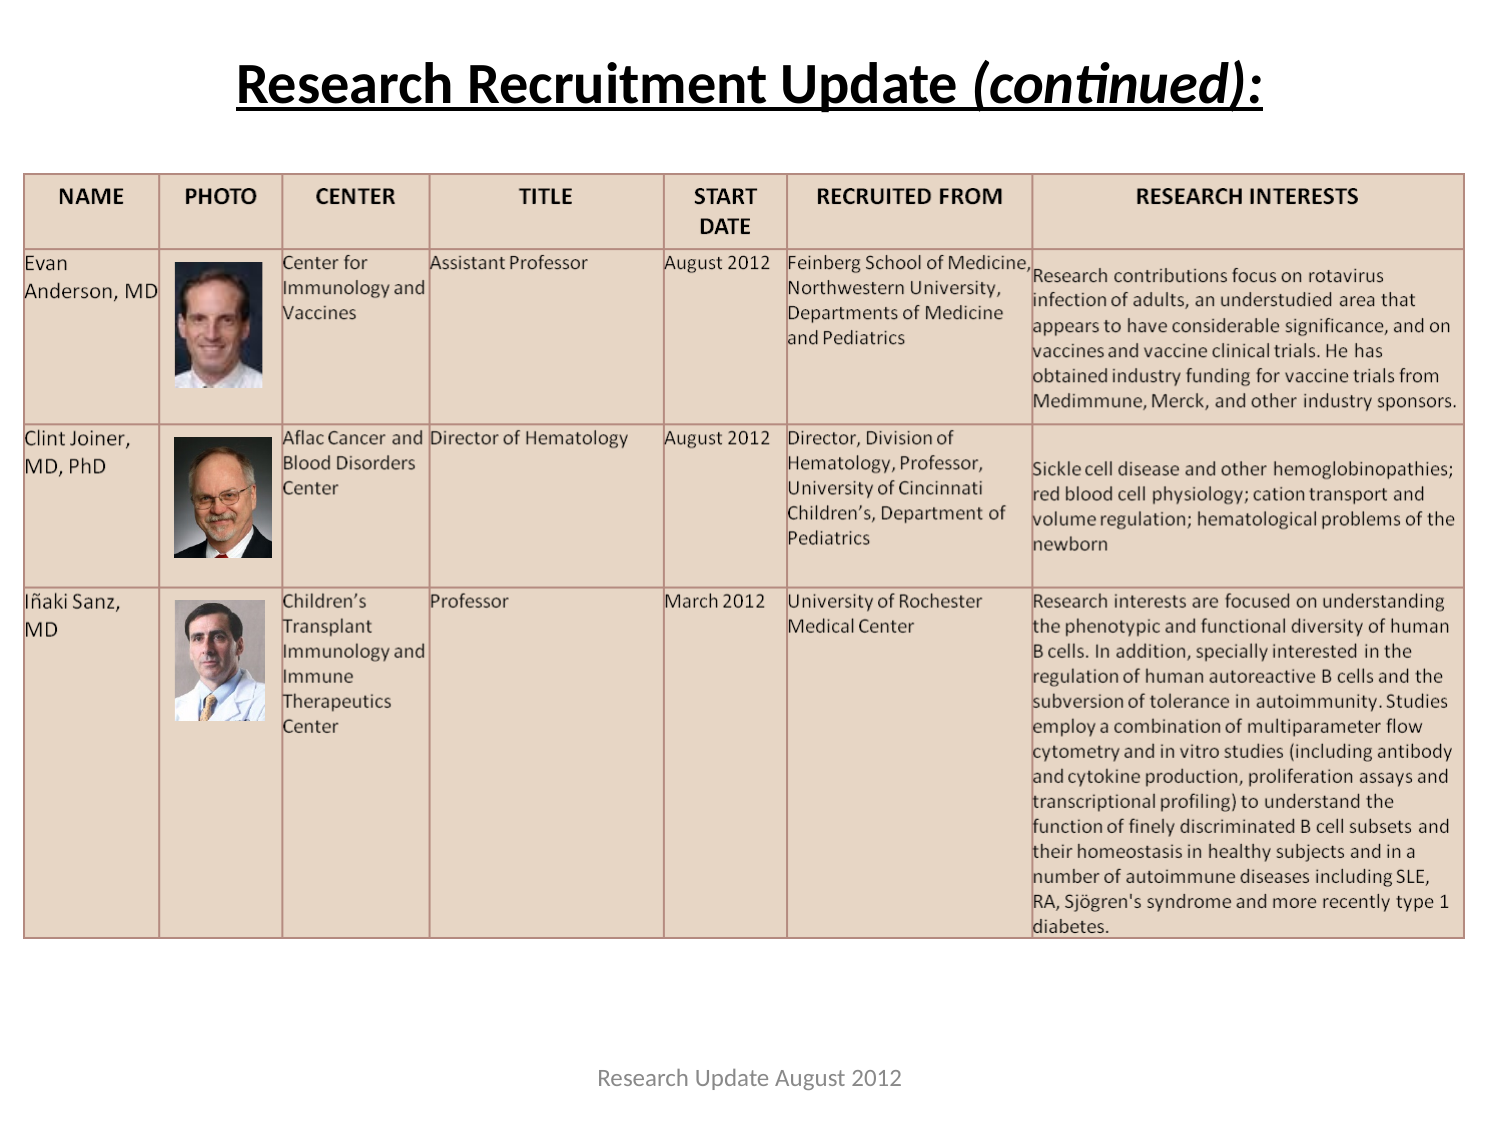

Research Recruitment Update (continued):
Research Update August 2012